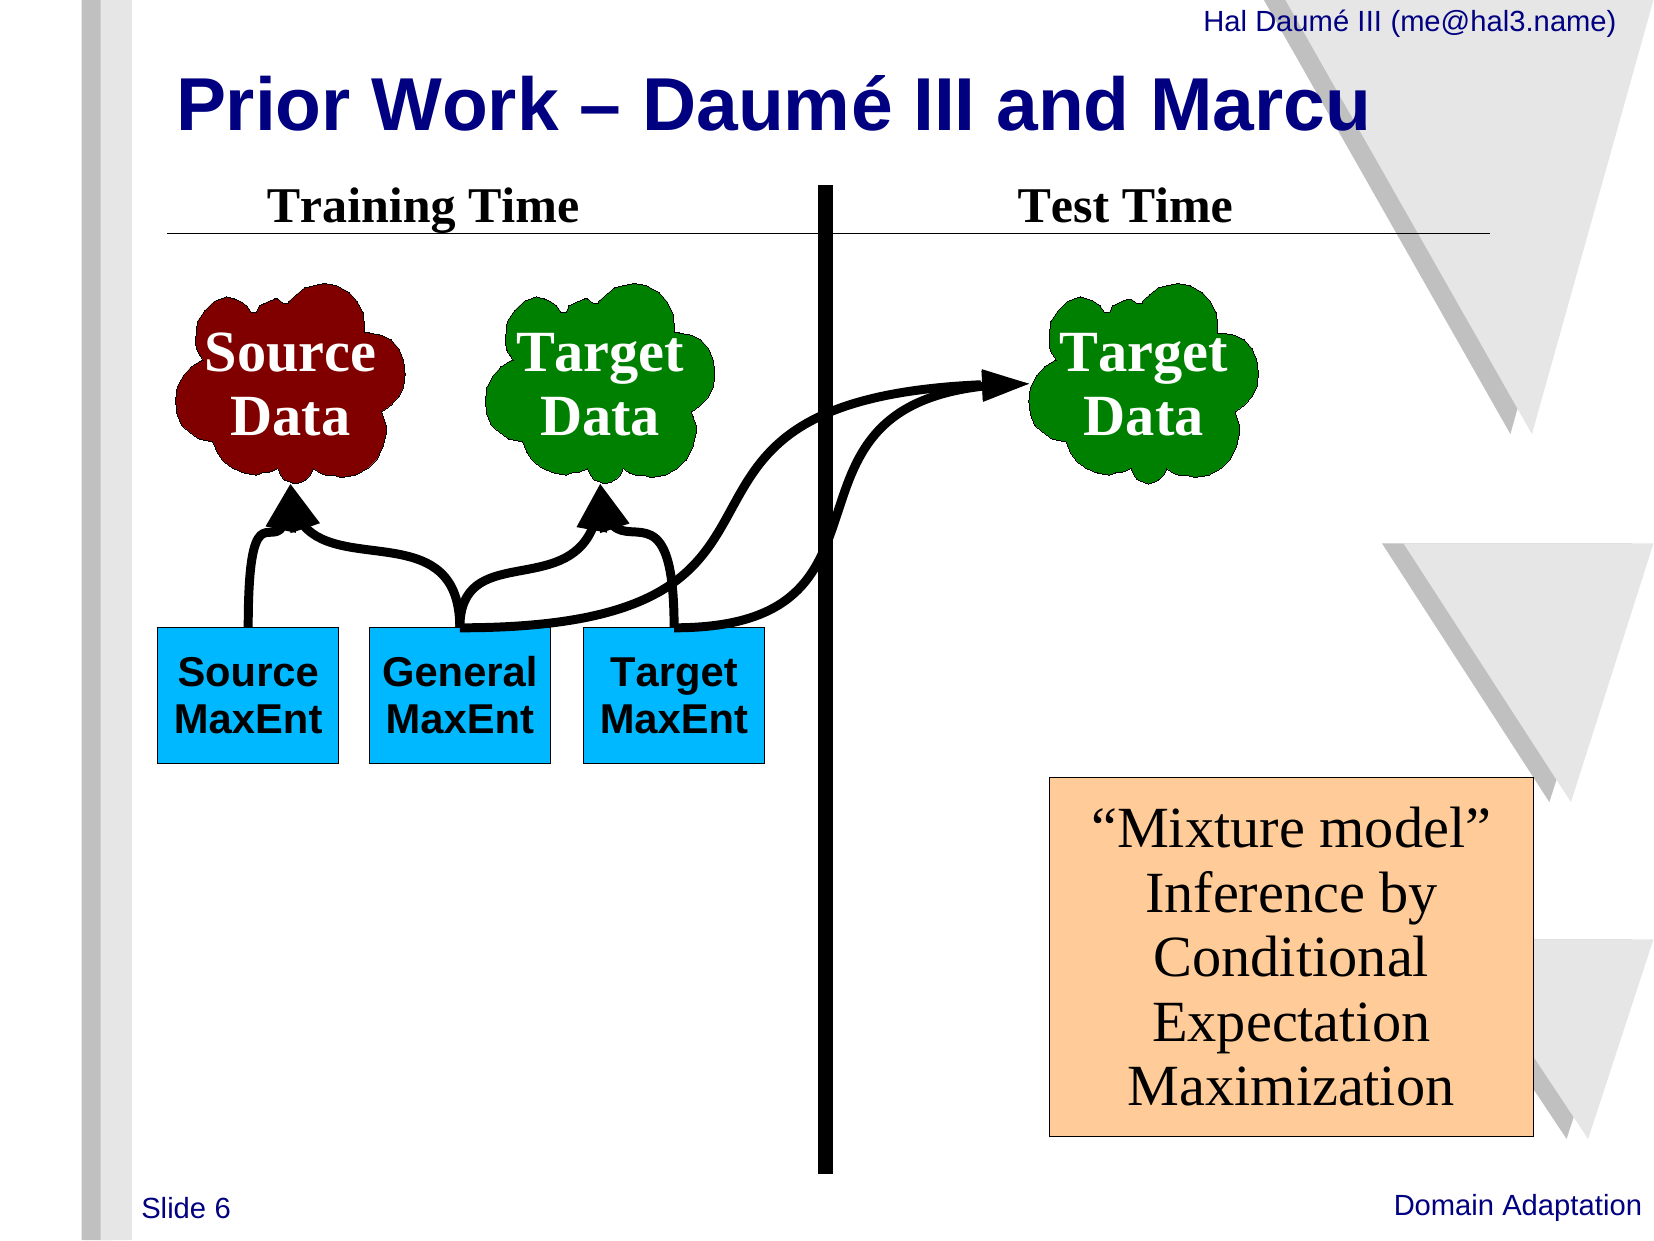

# Prior Work – Daumé III and Marcu
Training Time
Test Time
Source
Data
Target
Data
Target
Data
Source
MaxEnt
General
MaxEnt
Target
MaxEnt
“Mixture model”
Inference by
Conditional
Expectation
Maximization